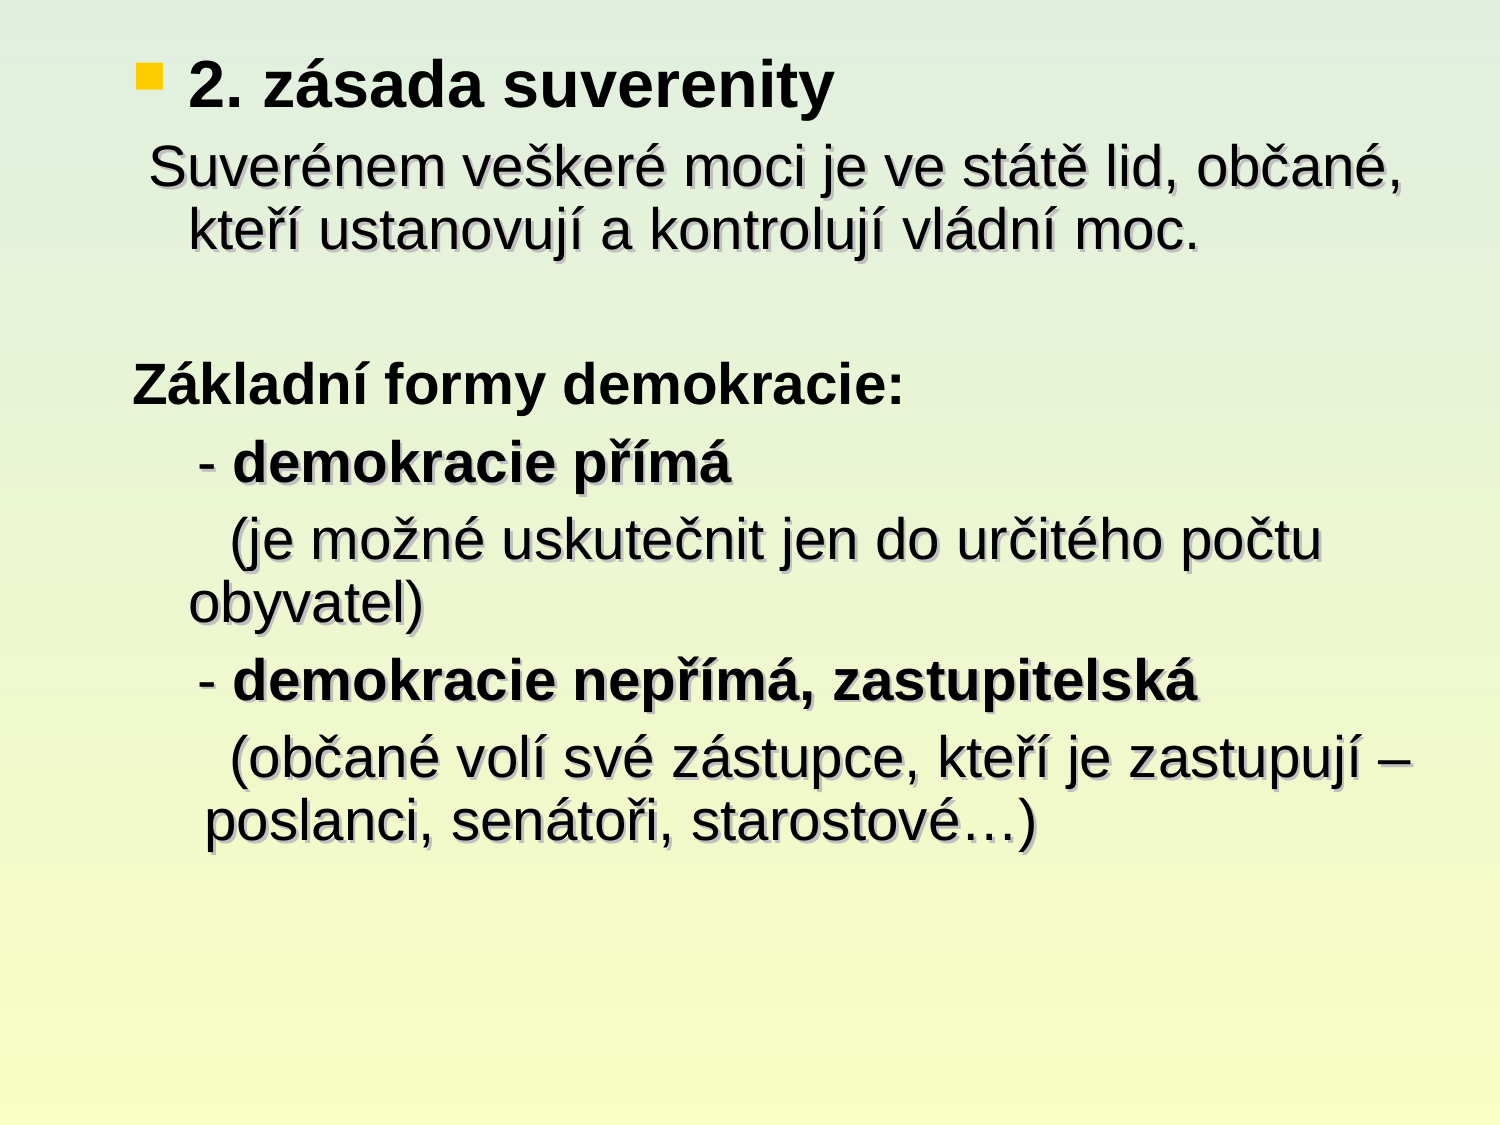

# 2. zásada suverenity
 Suverénem veškeré moci je ve státě lid, občané, kteří ustanovují a kontrolují vládní moc.
Základní formy demokracie:
 - demokracie přímá
 (je možné uskutečnit jen do určitého počtu obyvatel)
 - demokracie nepřímá, zastupitelská
 (občané volí své zástupce, kteří je zastupují – poslanci, senátoři, starostové…)